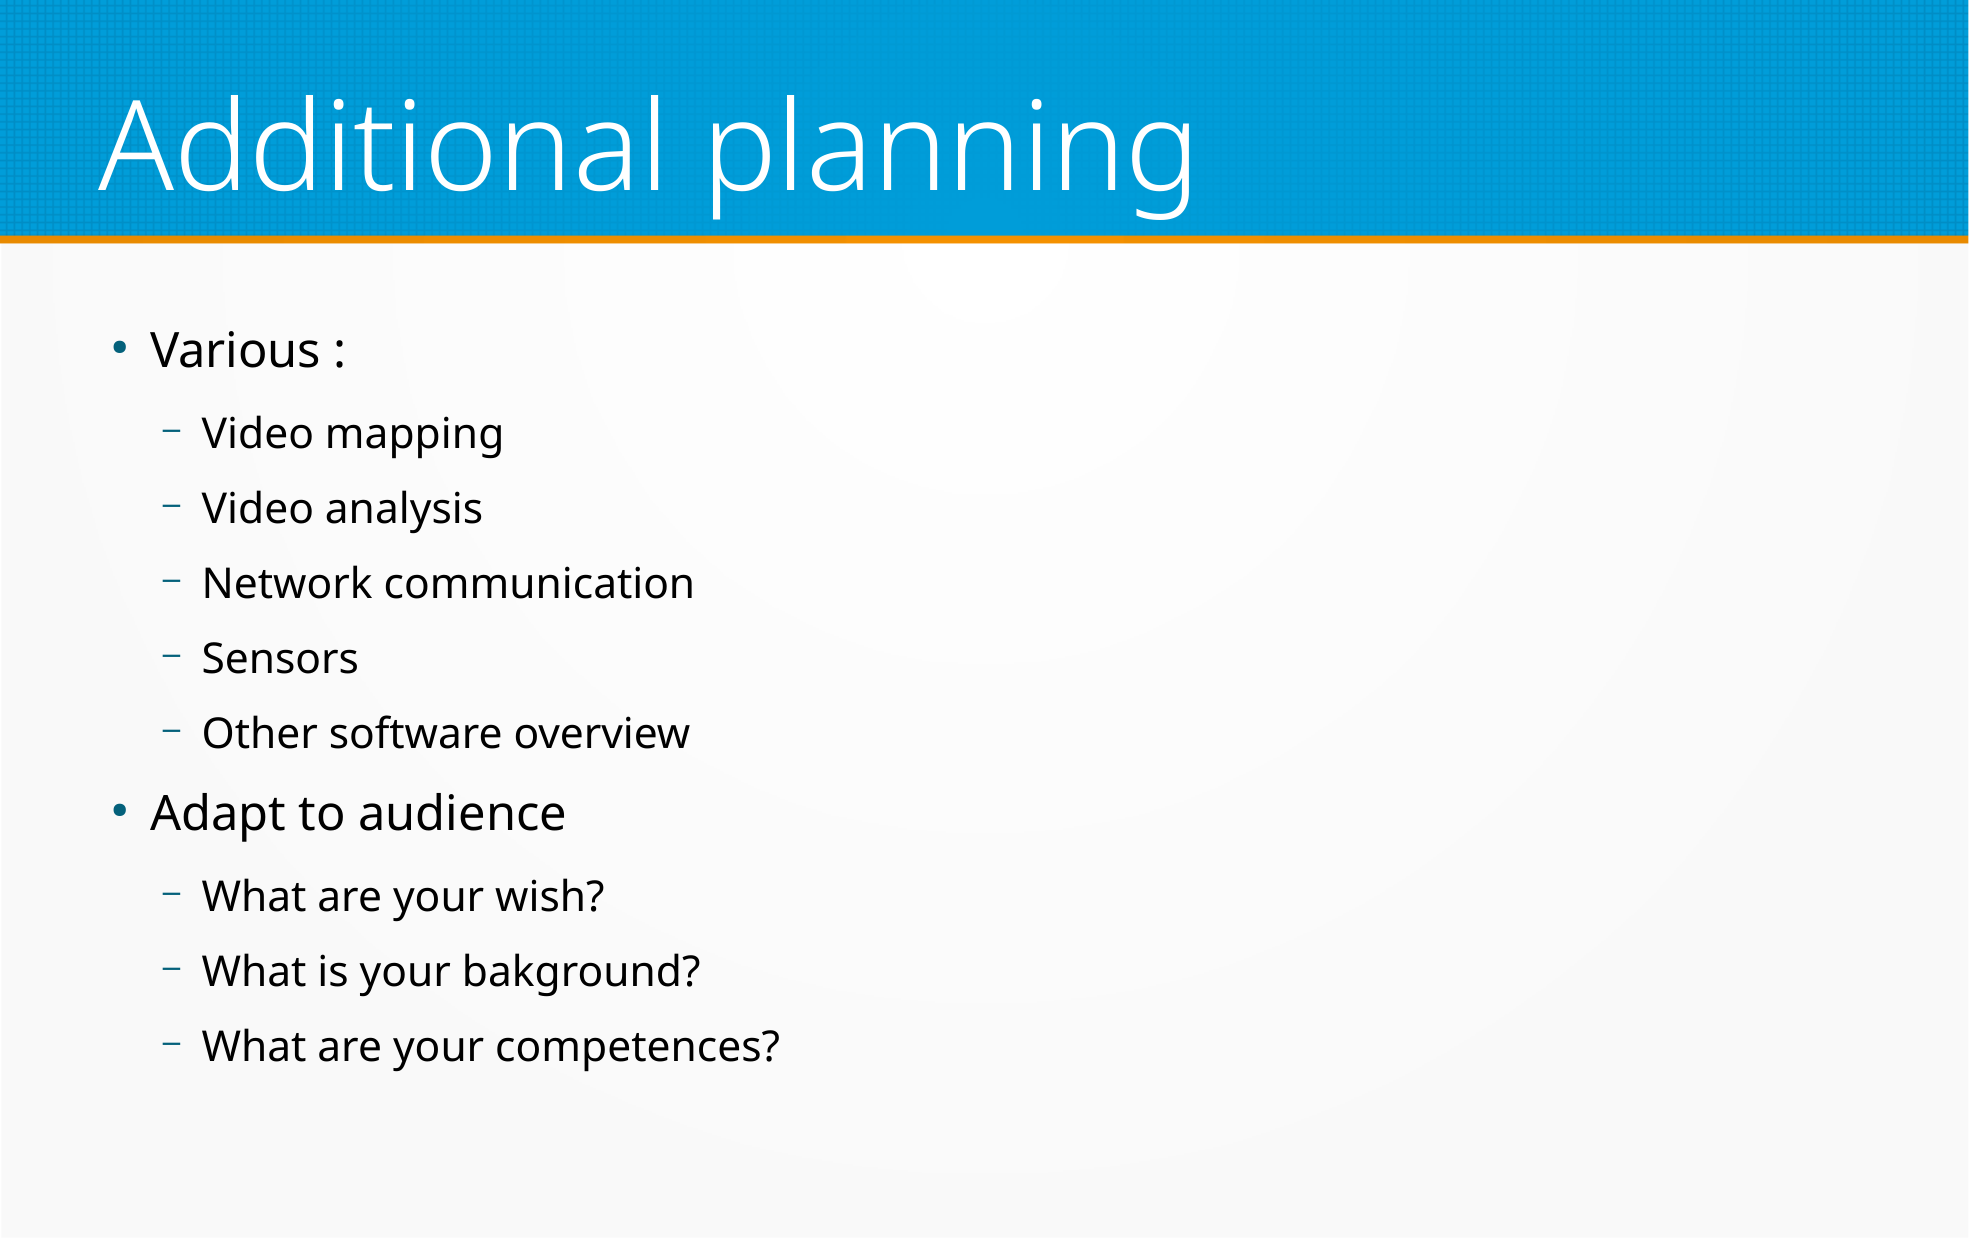

# Additional planning
Various :
Video mapping
Video analysis
Network communication
Sensors
Other software overview
Adapt to audience
What are your wish?
What is your bakground?
What are your competences?